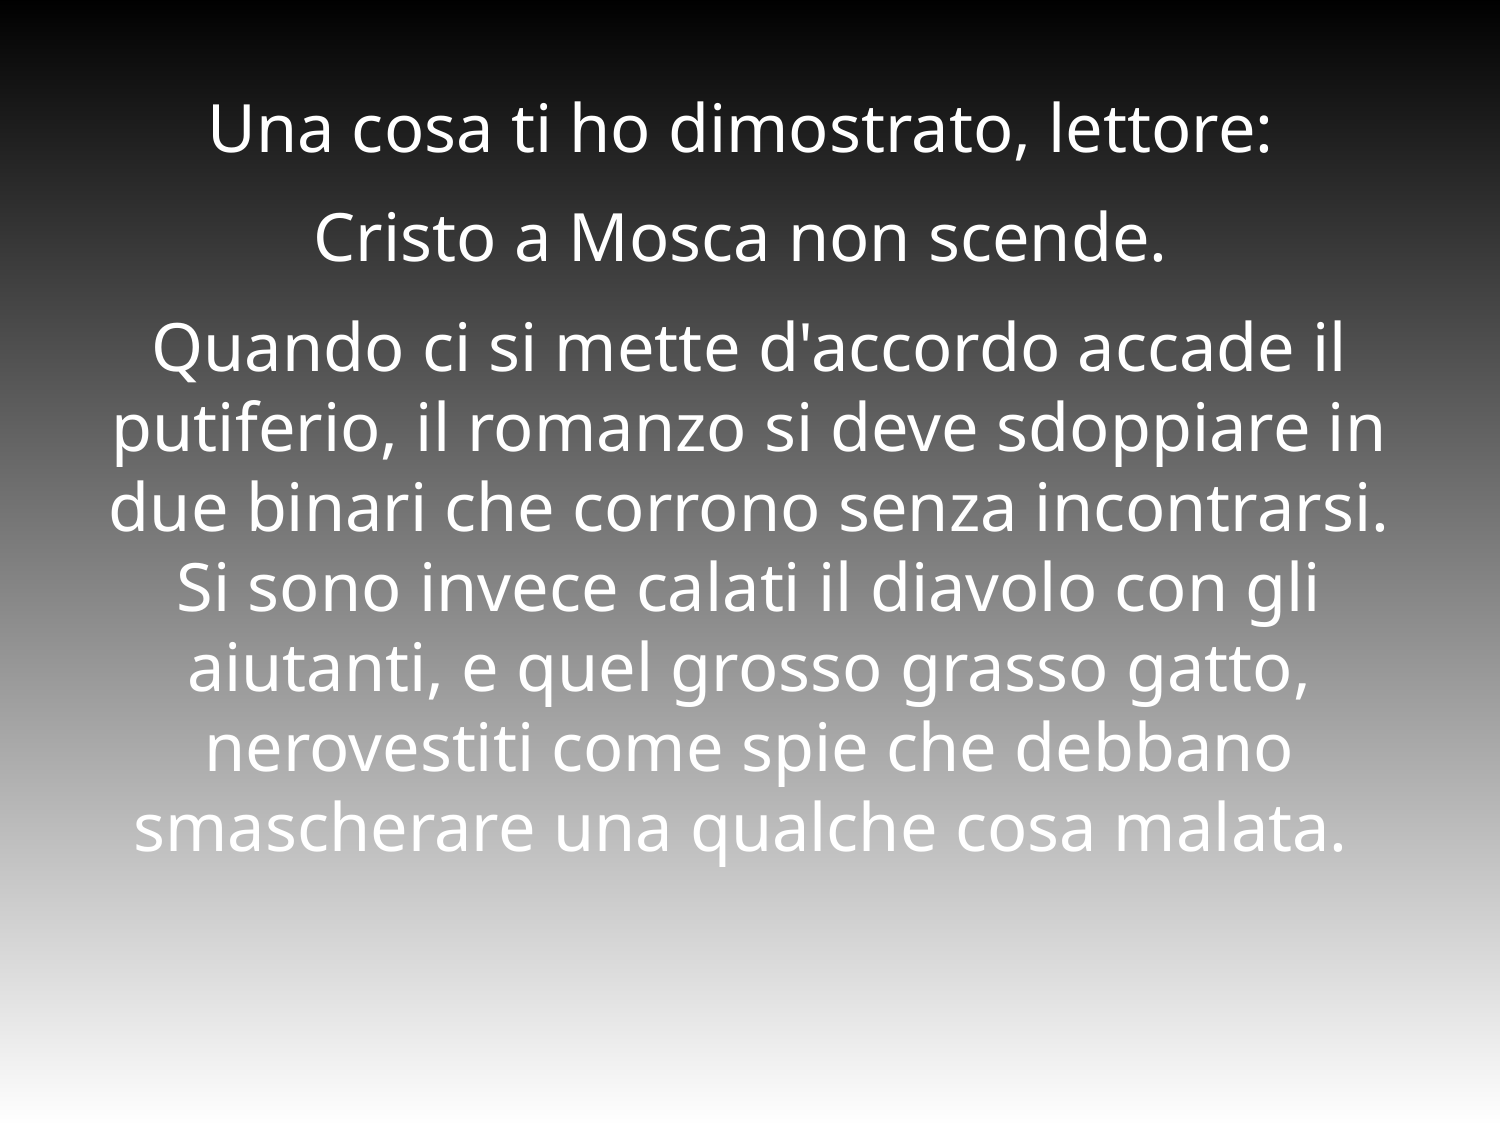

# Una cosa ti ho dimostrato, lettore:
Cristo a Mosca non scende.
Quando ci si mette d'accordo accade il putiferio, il romanzo si deve sdoppiare in due binari che corrono senza incontrarsi. Si sono invece calati il diavolo con gli aiutanti, e quel grosso grasso gatto, nerovestiti come spie che debbano smascherare una qualche cosa malata.